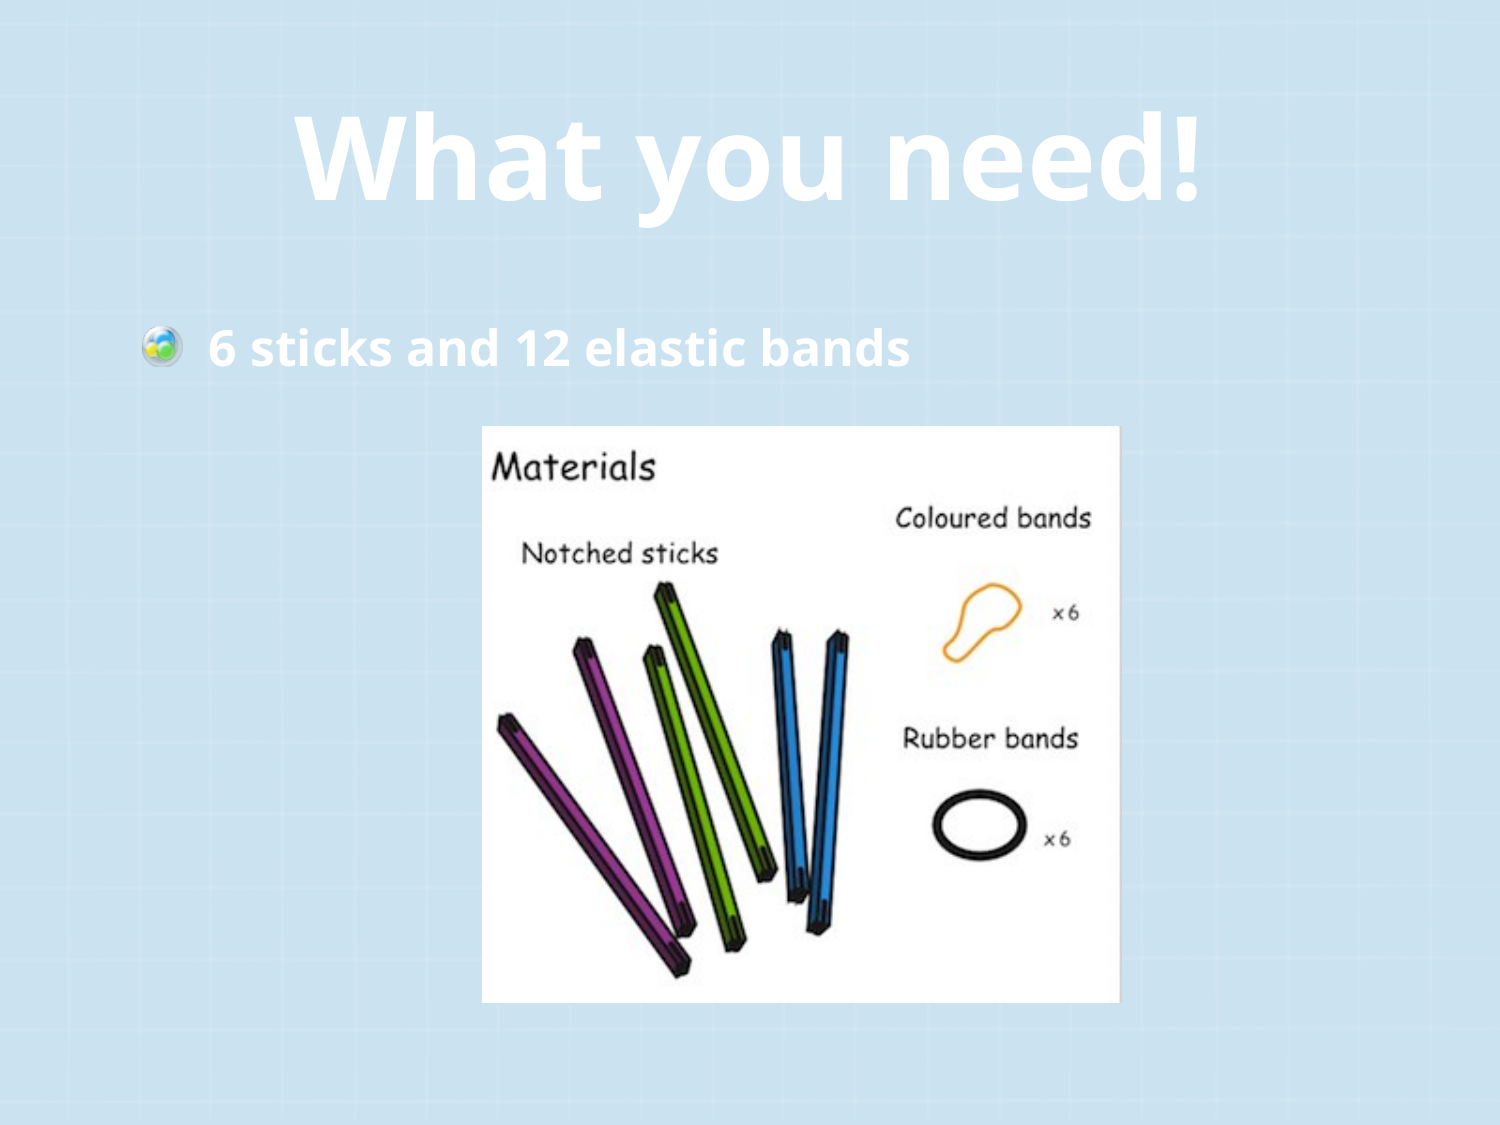

# What you need!
6 sticks and 12 elastic bands